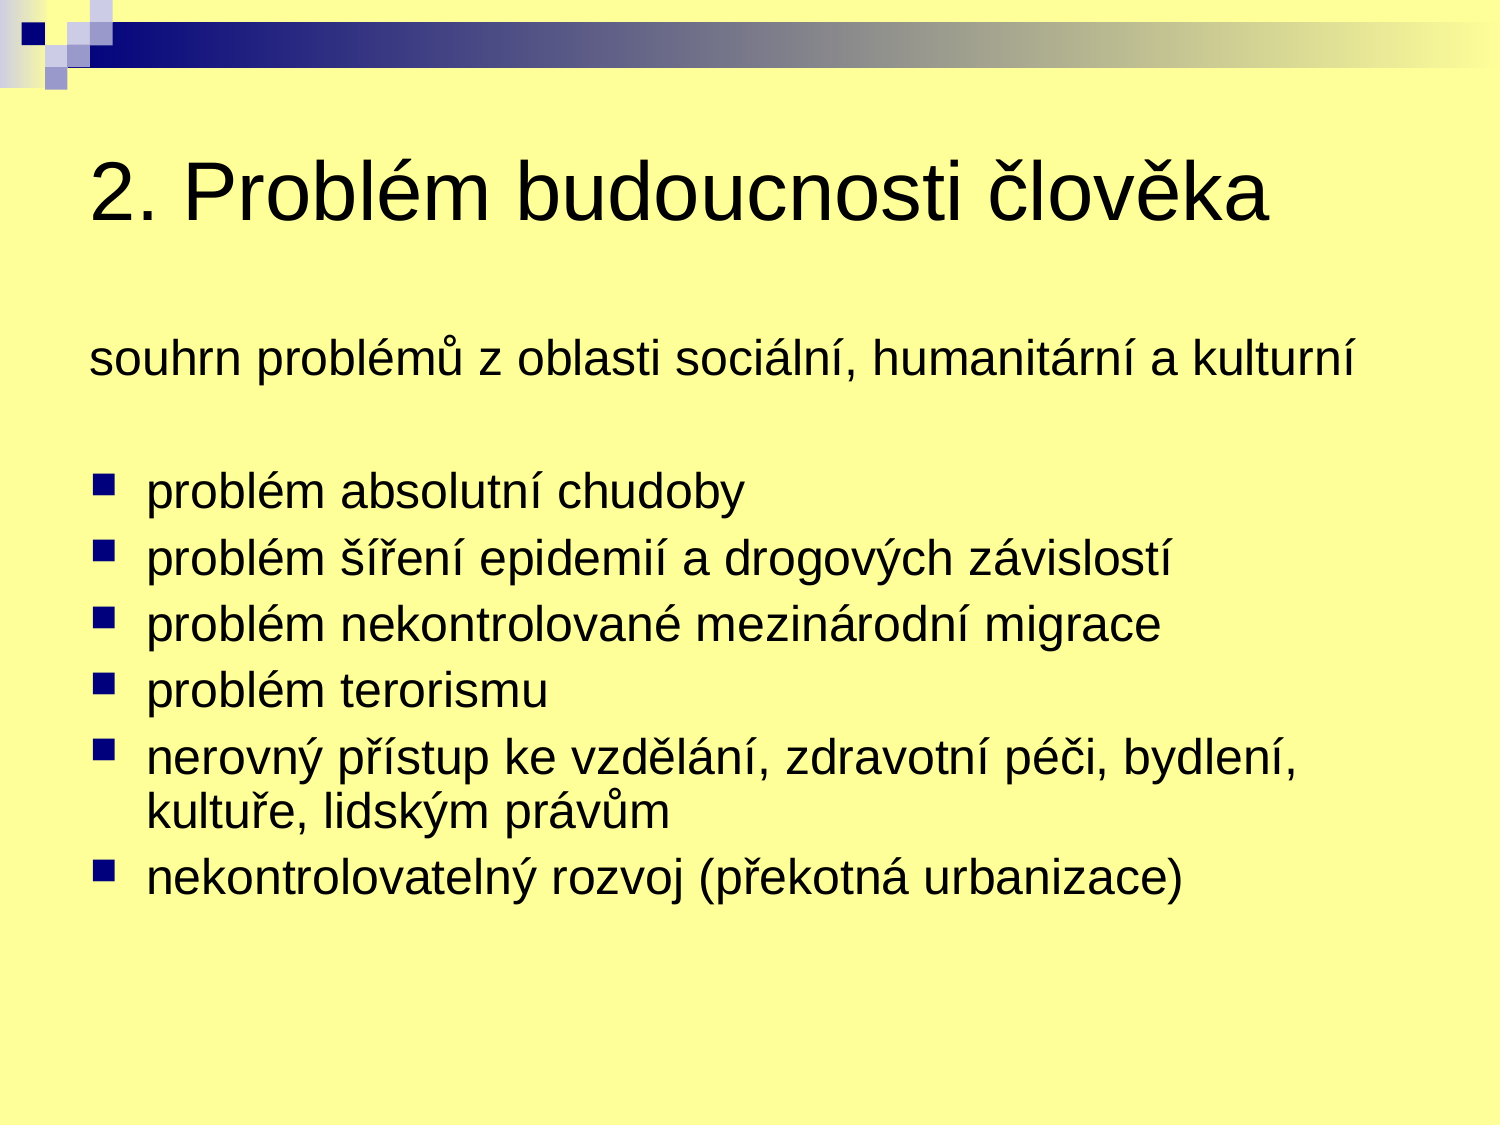

# 2. Problém budoucnosti člověka
souhrn problémů z oblasti sociální, humanitární a kulturní
problém absolutní chudoby
problém šíření epidemií a drogových závislostí
problém nekontrolované mezinárodní migrace
problém terorismu
nerovný přístup ke vzdělání, zdravotní péči, bydlení, kultuře, lidským právům
nekontrolovatelný rozvoj (překotná urbanizace)